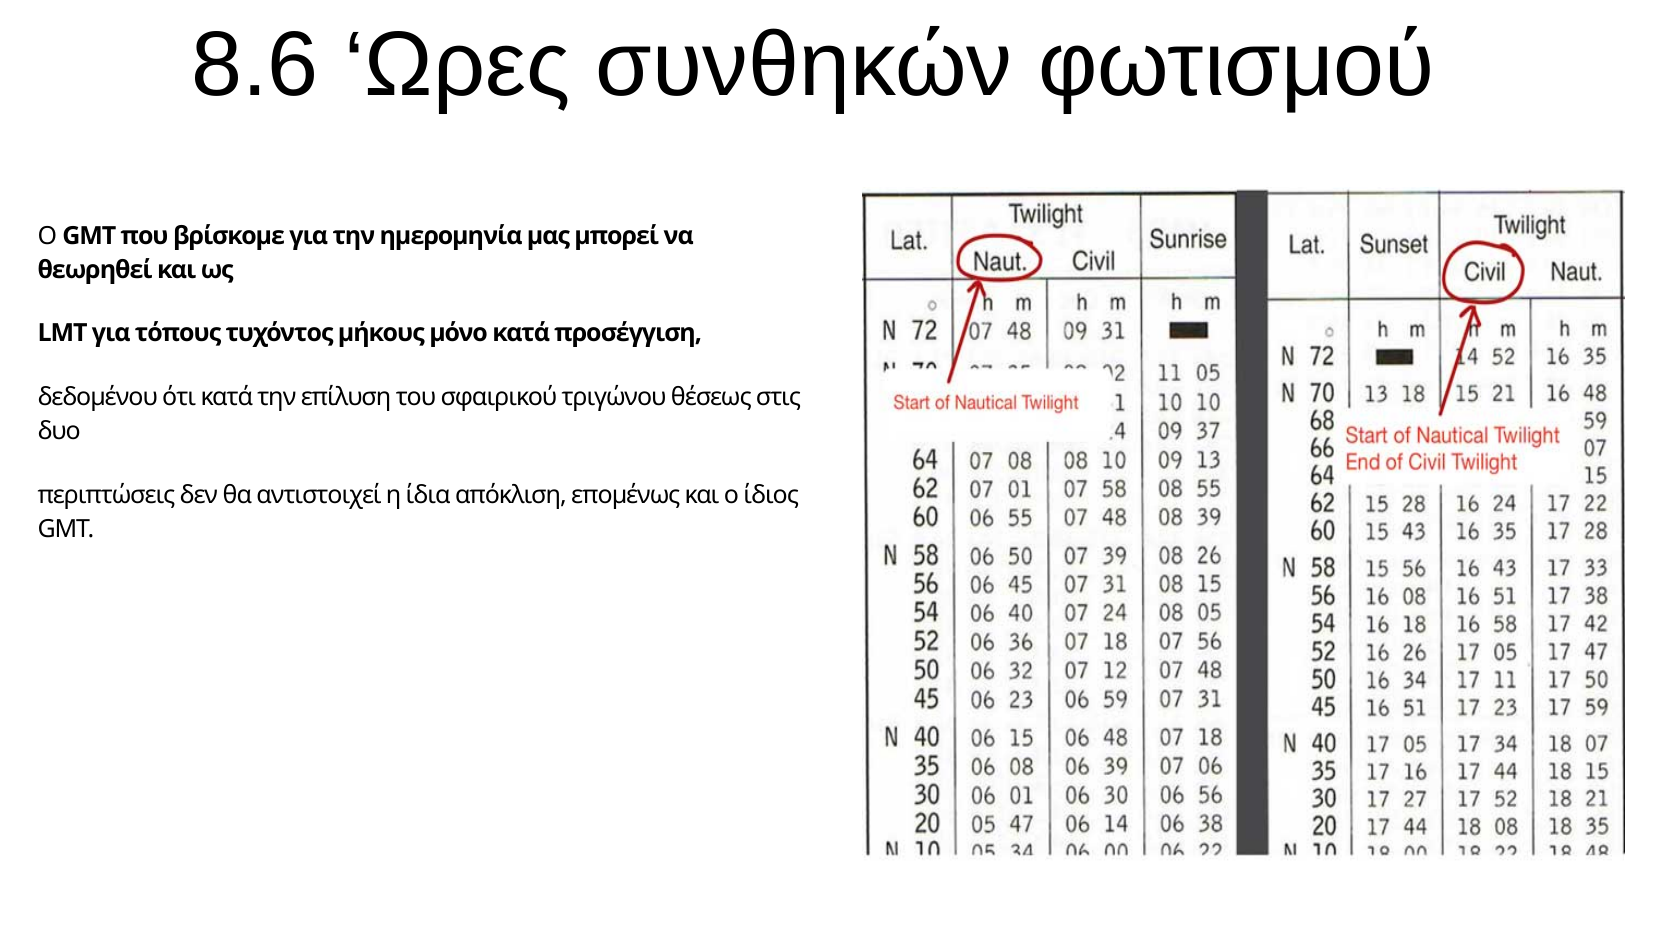

# 8.6 ‘Ωρες συνθηκών φωτισμού
Ο GΜΤ που βρίσκομε για την ημερομηνία μας μπορεί να θεωρηθεί και ως
LΜΤ για τόπους τυχόντος μήκους μόνο κατά προσέγγιση,
δεδομένου ότι κατά την επίλυση του σφαιρικού τριγώνου θέσεως στις δυο
περιπτώσεις δεν θα αντιστοιχεί η ίδια απόκλιση, επομένως και ο ίδιος GΜΤ.